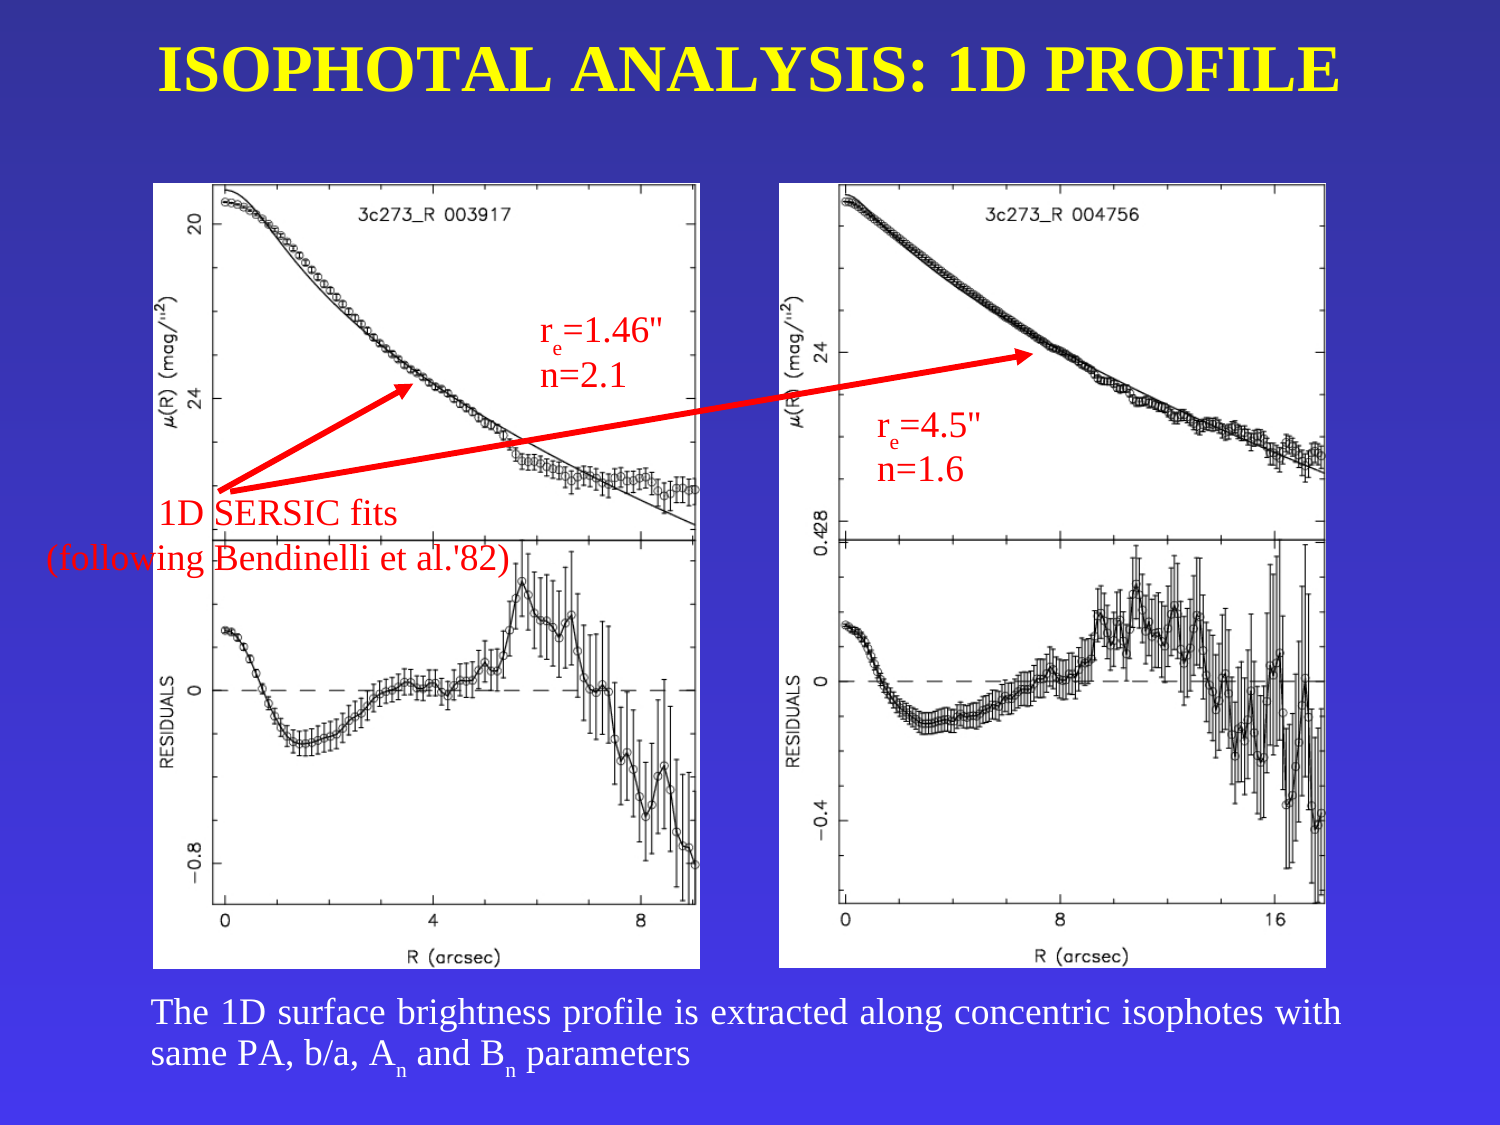

ISOPHOTAL ANALYSIS: 1D PROFILE
re=1.46''
n=2.1
re=4.5''
n=1.6
1D SERSIC fits
(following Bendinelli et al.'82)‏
The 1D surface brightness profile is extracted along concentric isophotes with same PA, b/a, An and Bn parameters